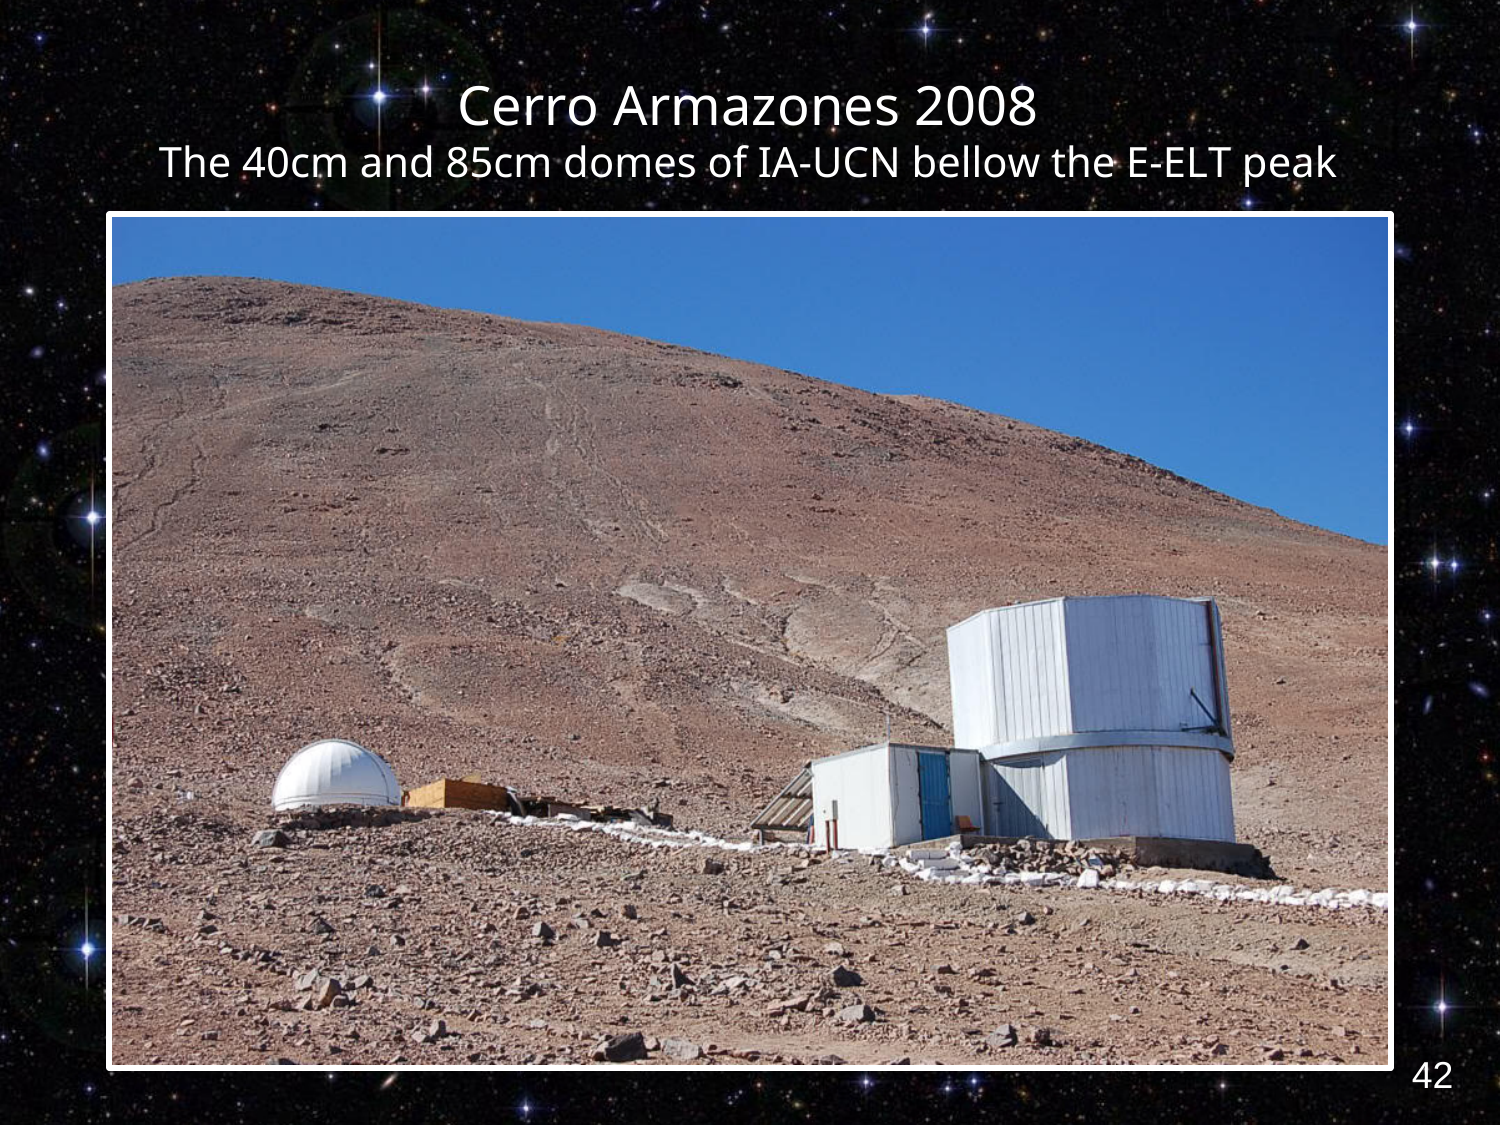

Cerro Armazones 2008
The 40cm and 85cm domes of IA-UCN bellow the E-ELT peak
42